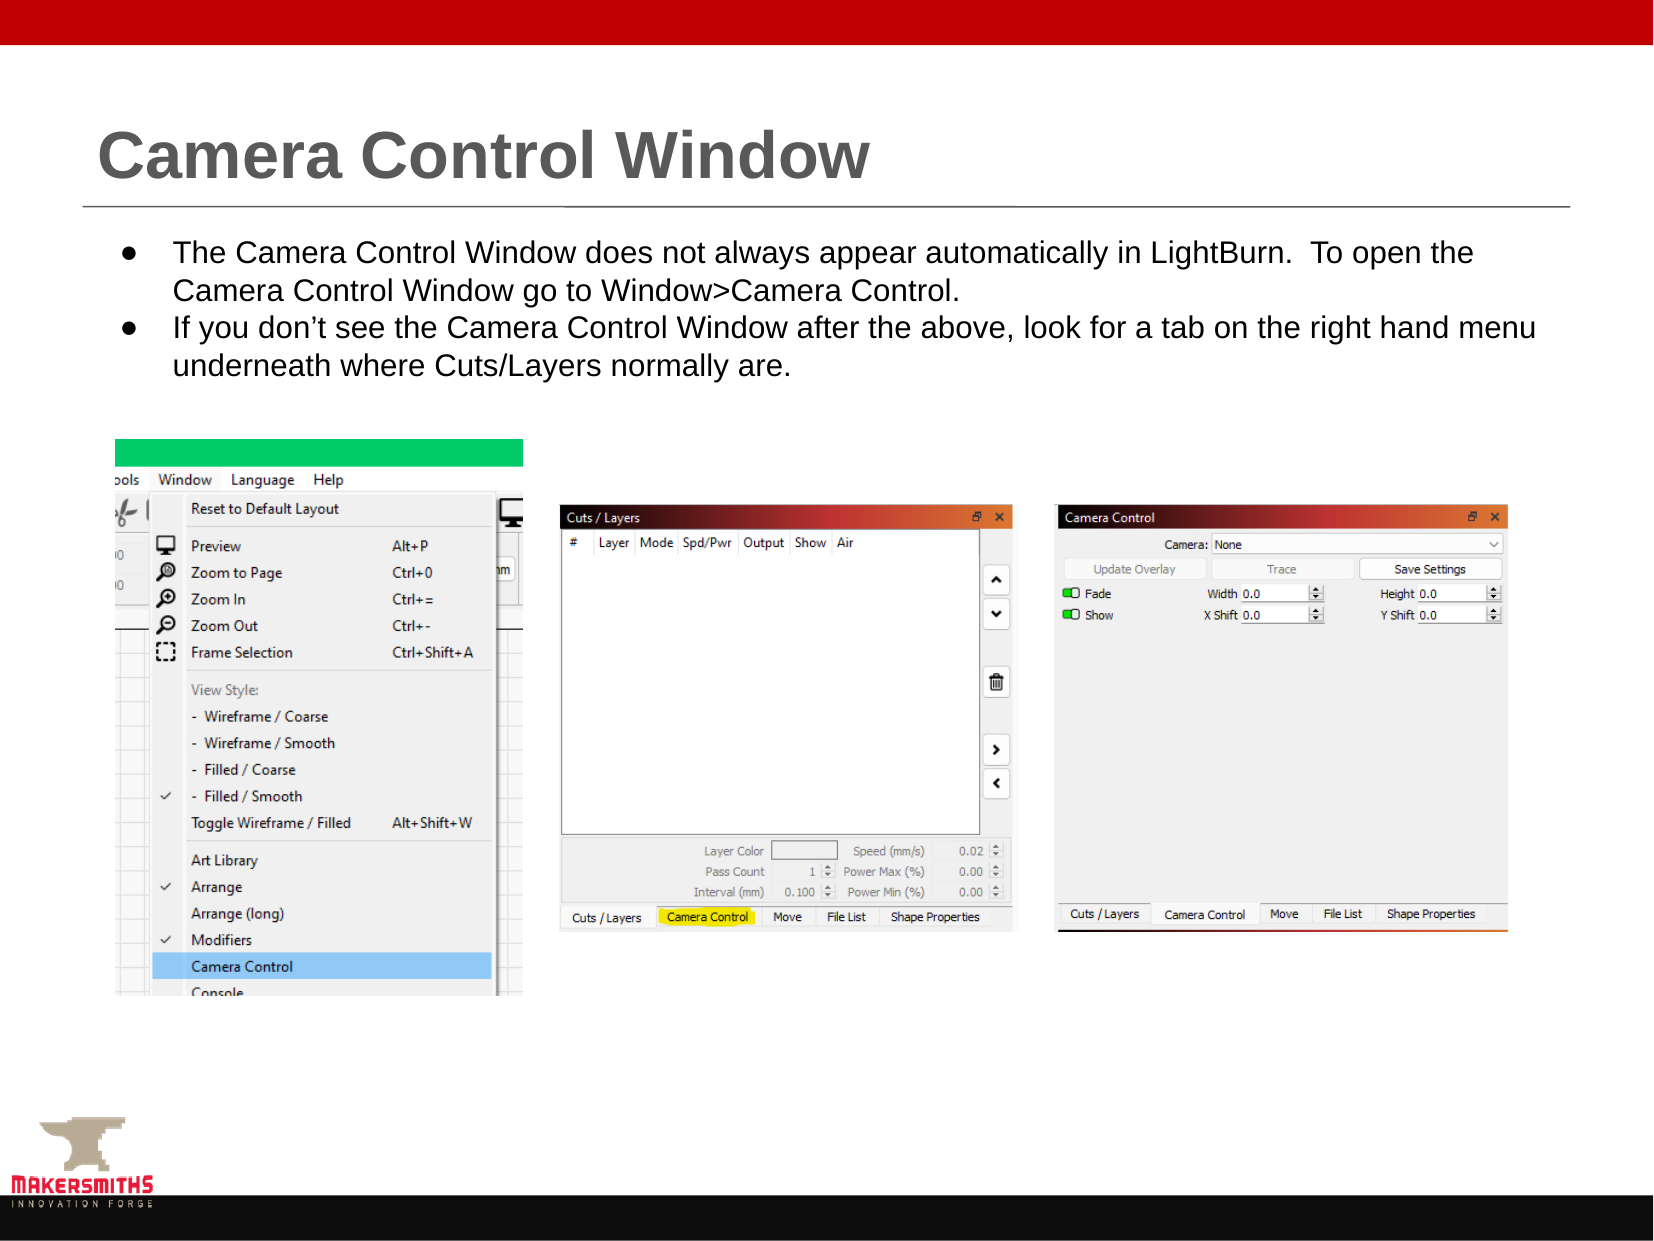

# Camera Control Window
The Camera Control Window does not always appear automatically in LightBurn. To open the Camera Control Window go to Window>Camera Control.
If you don’t see the Camera Control Window after the above, look for a tab on the right hand menu underneath where Cuts/Layers normally are.